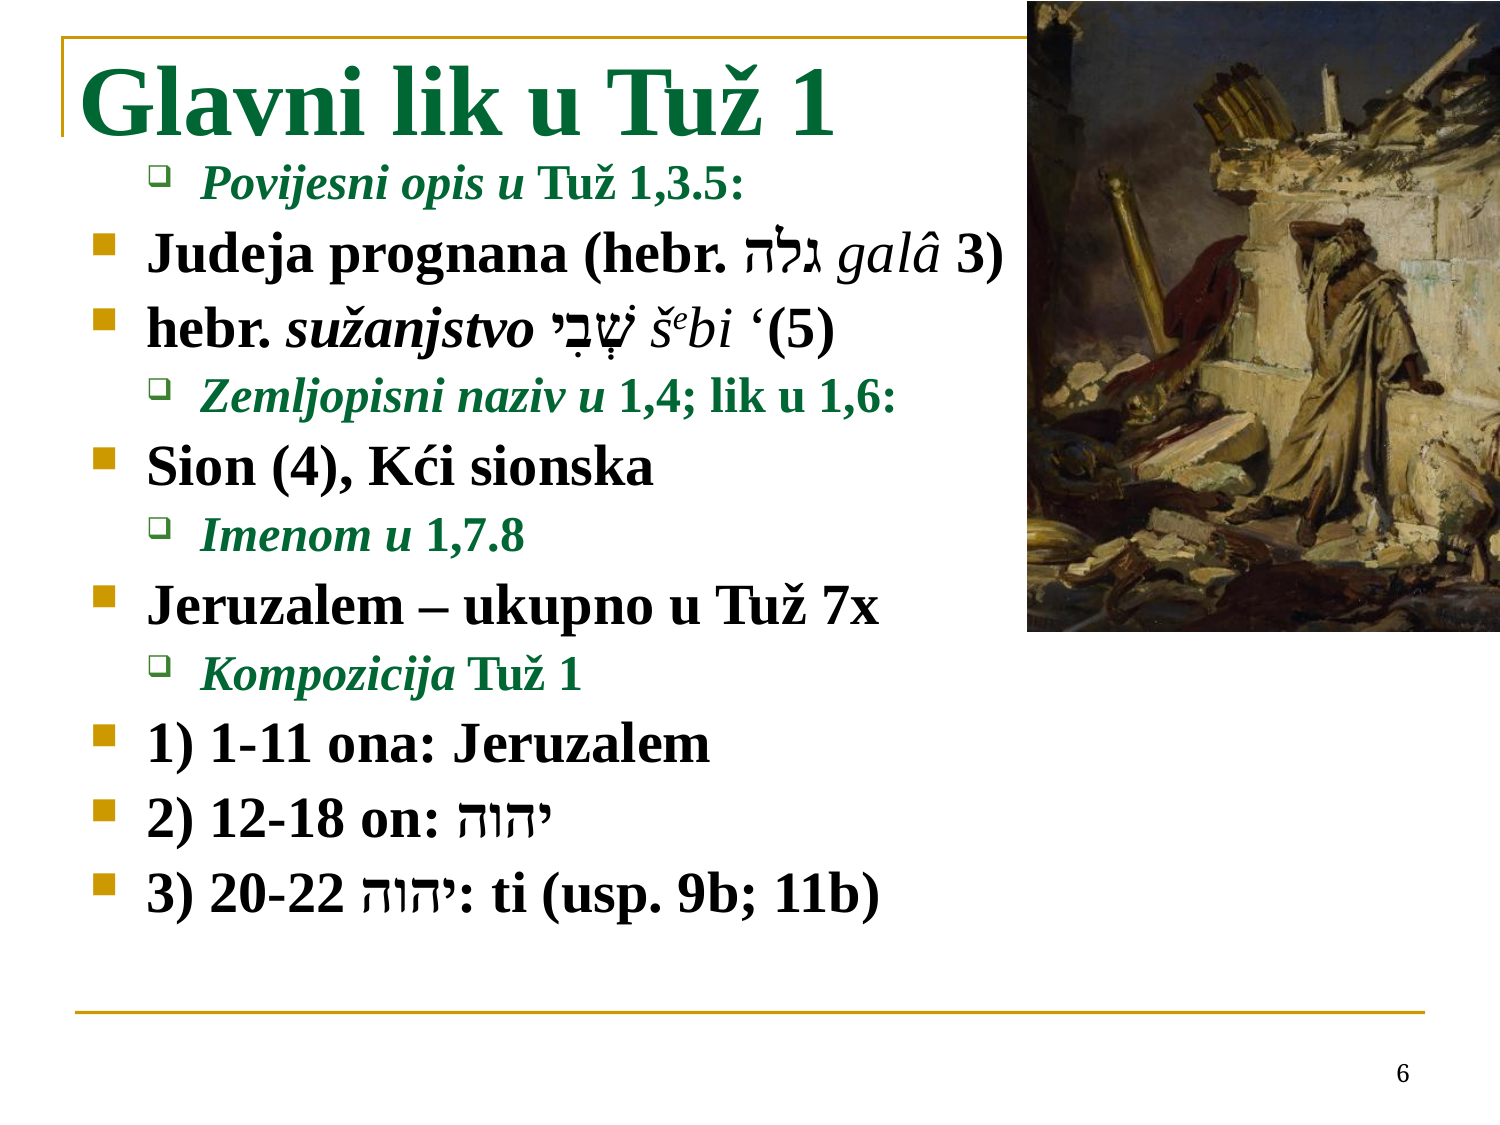

# Glavni lik u Tuž 1
Povijesni opis u Tuž 1,3.5:
Judeja prognana (hebr. גלה galâ 3)
hebr. sužanjstvo שְׁבִי šebi ‘(5)
Zemljopisni naziv u 1,4; lik u 1,6:
Sion (4), Kći sionska
Imenom u 1,7.8
Jeruzalem – ukupno u Tuž 7x
Kompozicija Tuž 1
1) 1-11 ona: Jeruzalem
2) 12-18 on: יהוה
3) 20-22 יהוה: ti (usp. 9b; 11b)